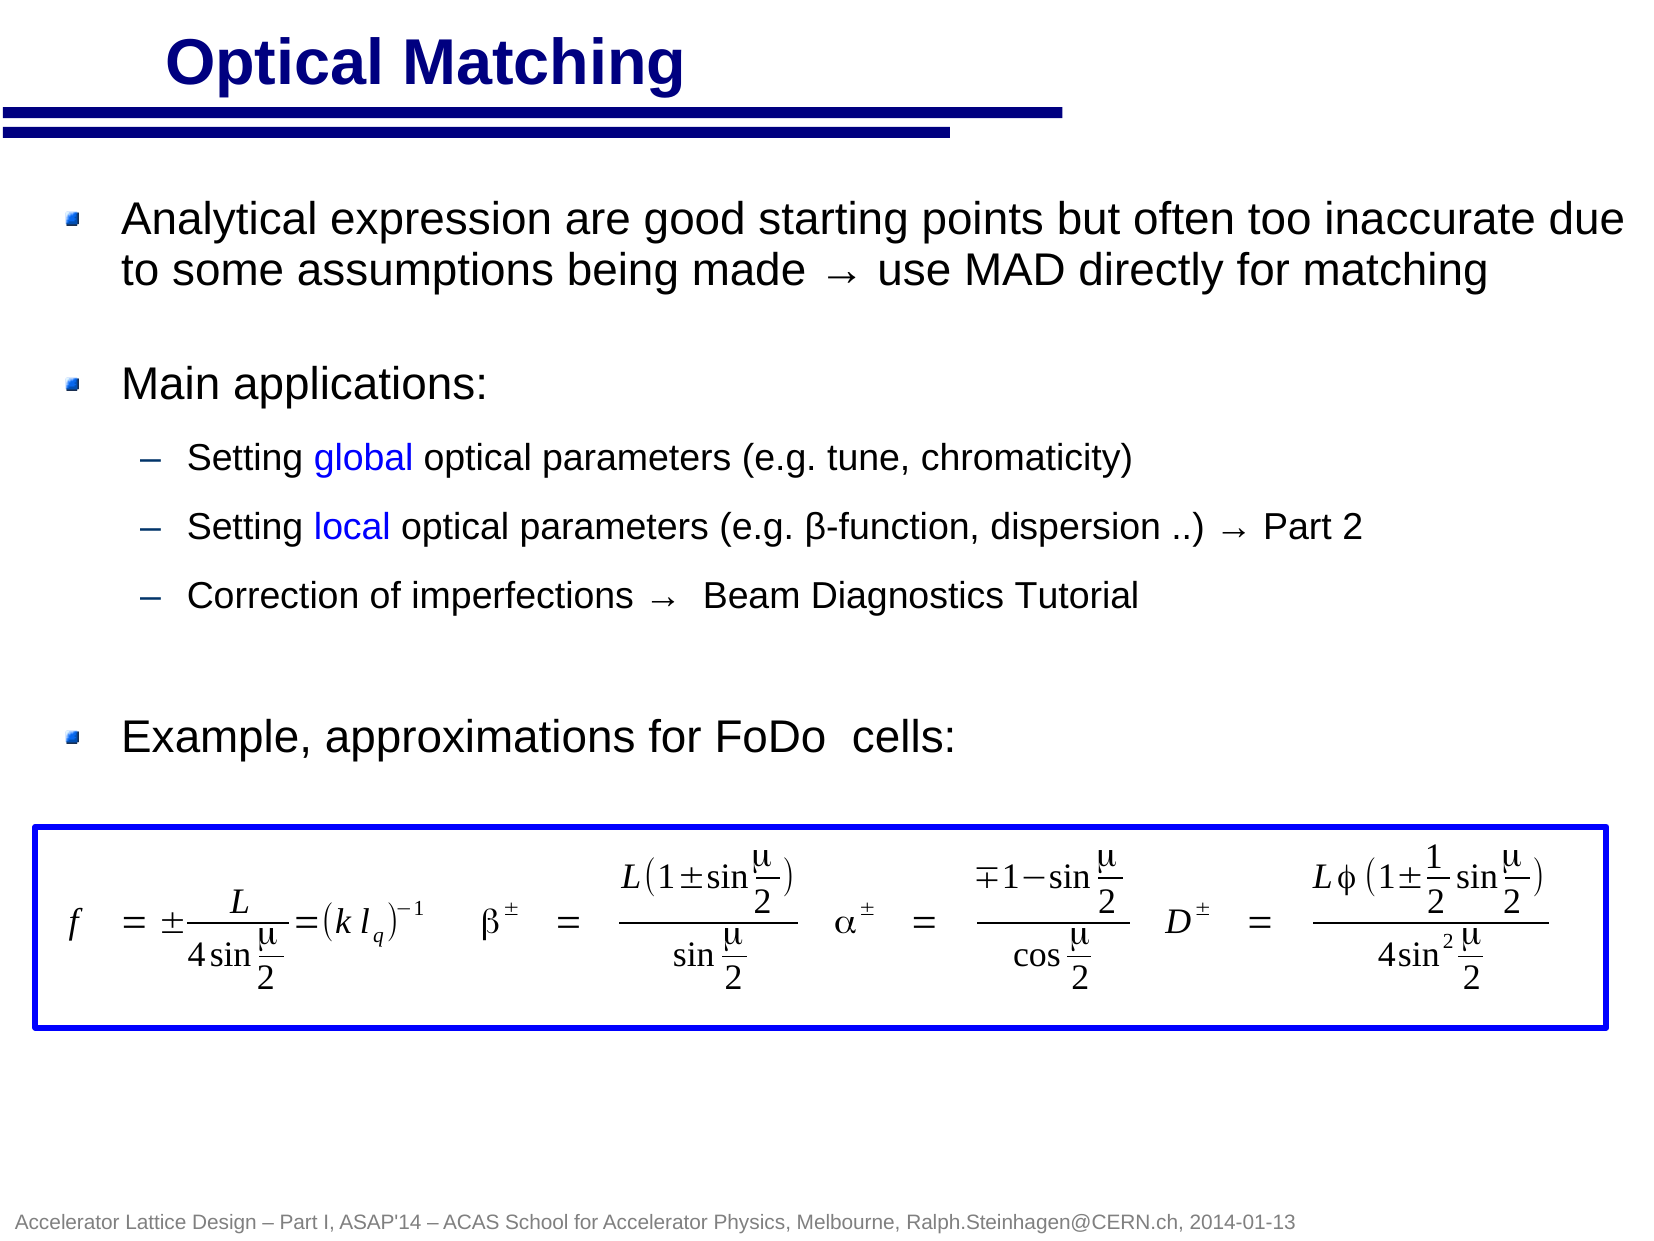

# Optical Matching
Analytical expression are good starting points but often too inaccurate due to some assumptions being made → use MAD directly for matching
Main applications:
Setting global optical parameters (e.g. tune, chromaticity)
Setting local optical parameters (e.g. β-function, dispersion ..) → Part 2
Correction of imperfections → Beam Diagnostics Tutorial
Example, approximations for FoDo cells: